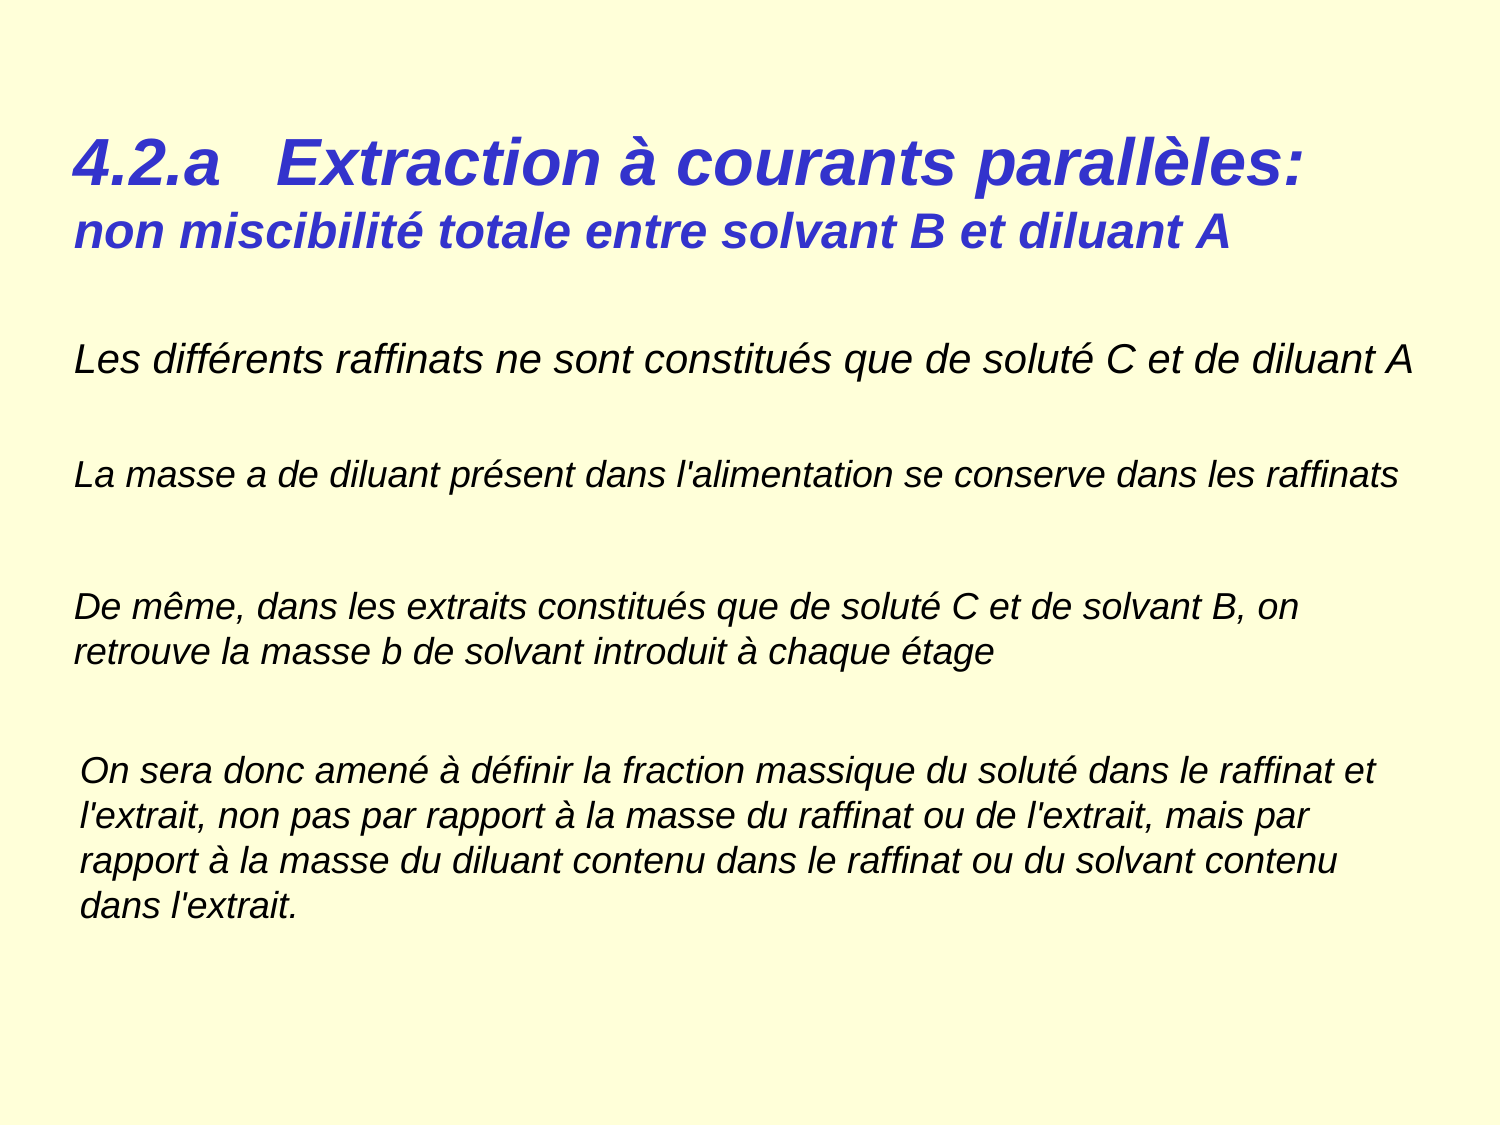

4.2.a Extraction à courants parallèles:
non miscibilité totale entre solvant B et diluant A
Les différents raffinats ne sont constitués que de soluté C et de diluant A
La masse a de diluant présent dans l'alimentation se conserve dans les raffinats
De même, dans les extraits constitués que de soluté C et de solvant B, on retrouve la masse b de solvant introduit à chaque étage
On sera donc amené à définir la fraction massique du soluté dans le raffinat et l'extrait, non pas par rapport à la masse du raffinat ou de l'extrait, mais par rapport à la masse du diluant contenu dans le raffinat ou du solvant contenu dans l'extrait.